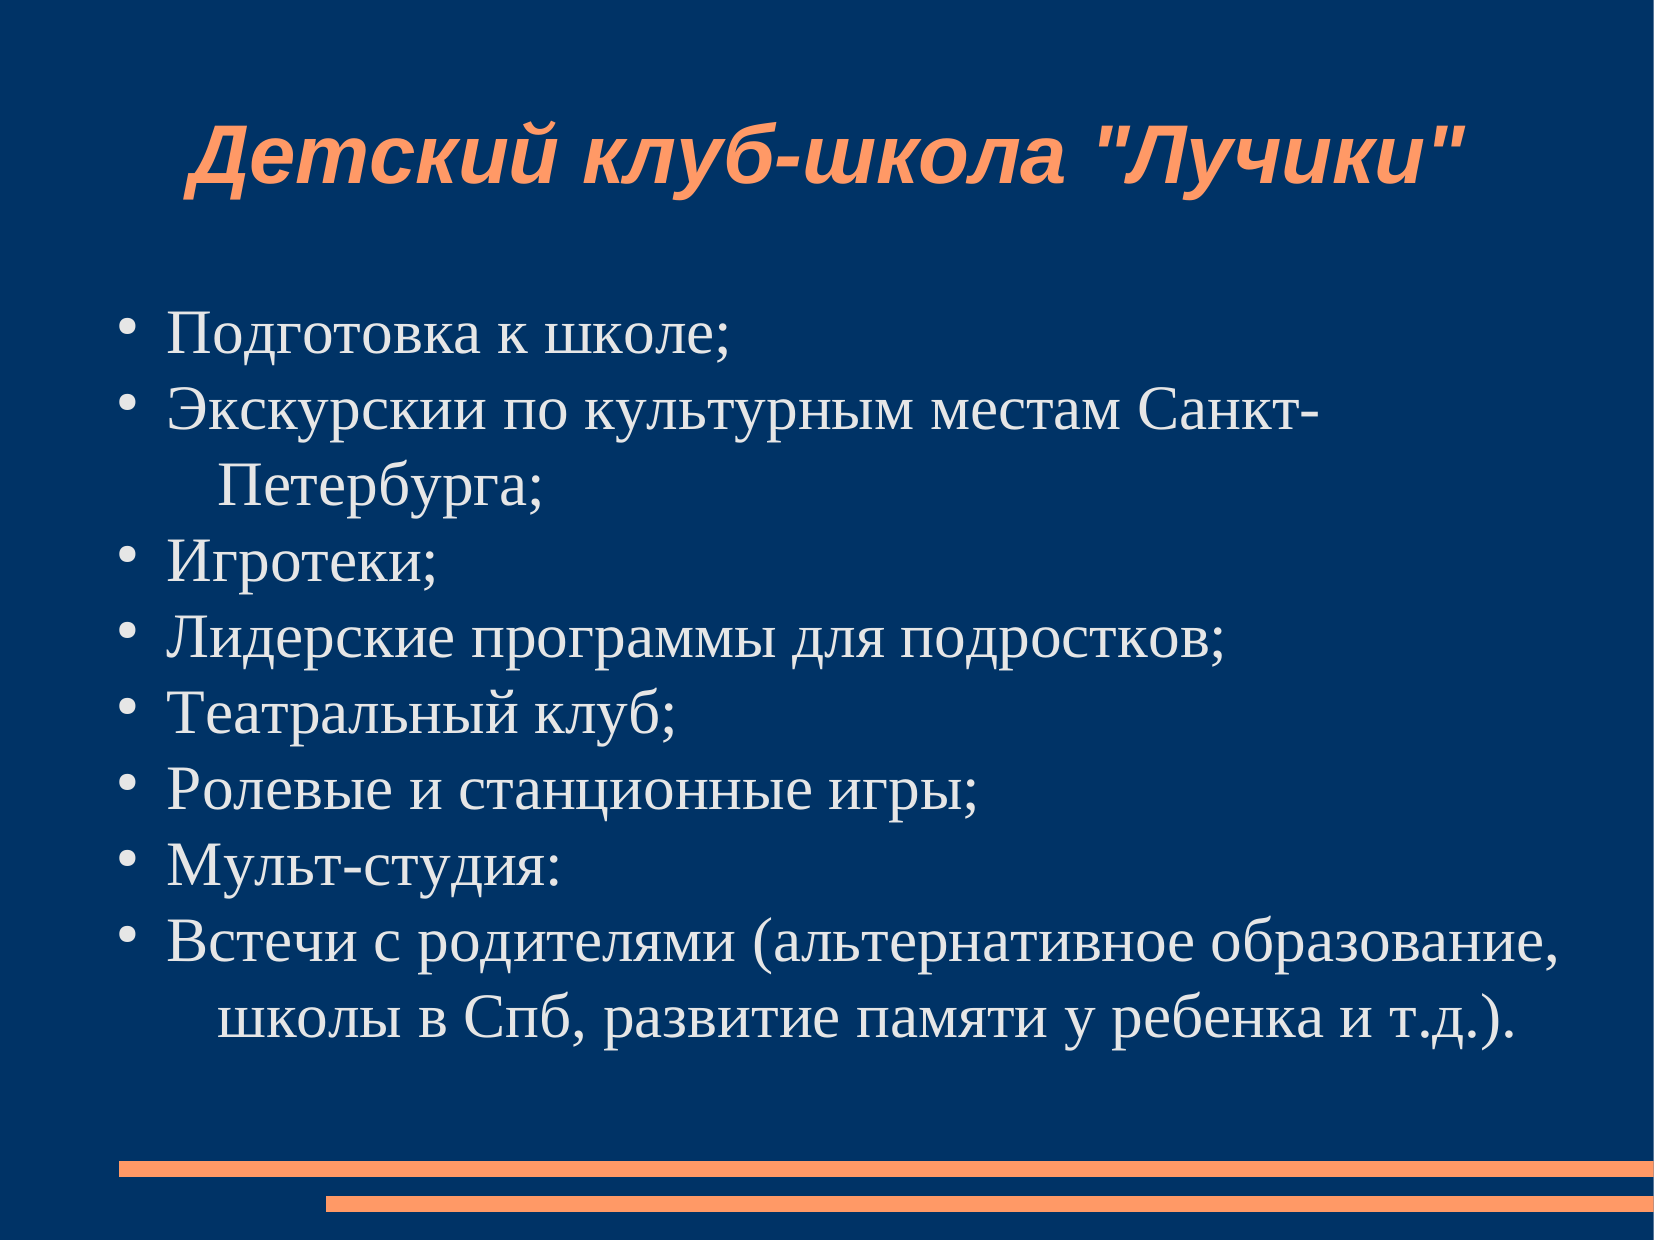

# Детский клуб-школа "Лучики"
Подготовка к школе;
Экскурскии по культурным местам Санкт-Петербурга;
Игротеки;
Лидерские программы для подростков;
Театральный клуб;
Ролевые и станционные игры;
Мульт-студия:
Встечи с родителями (альтернативное образование, школы в Спб, развитие памяти у ребенка и т.д.).